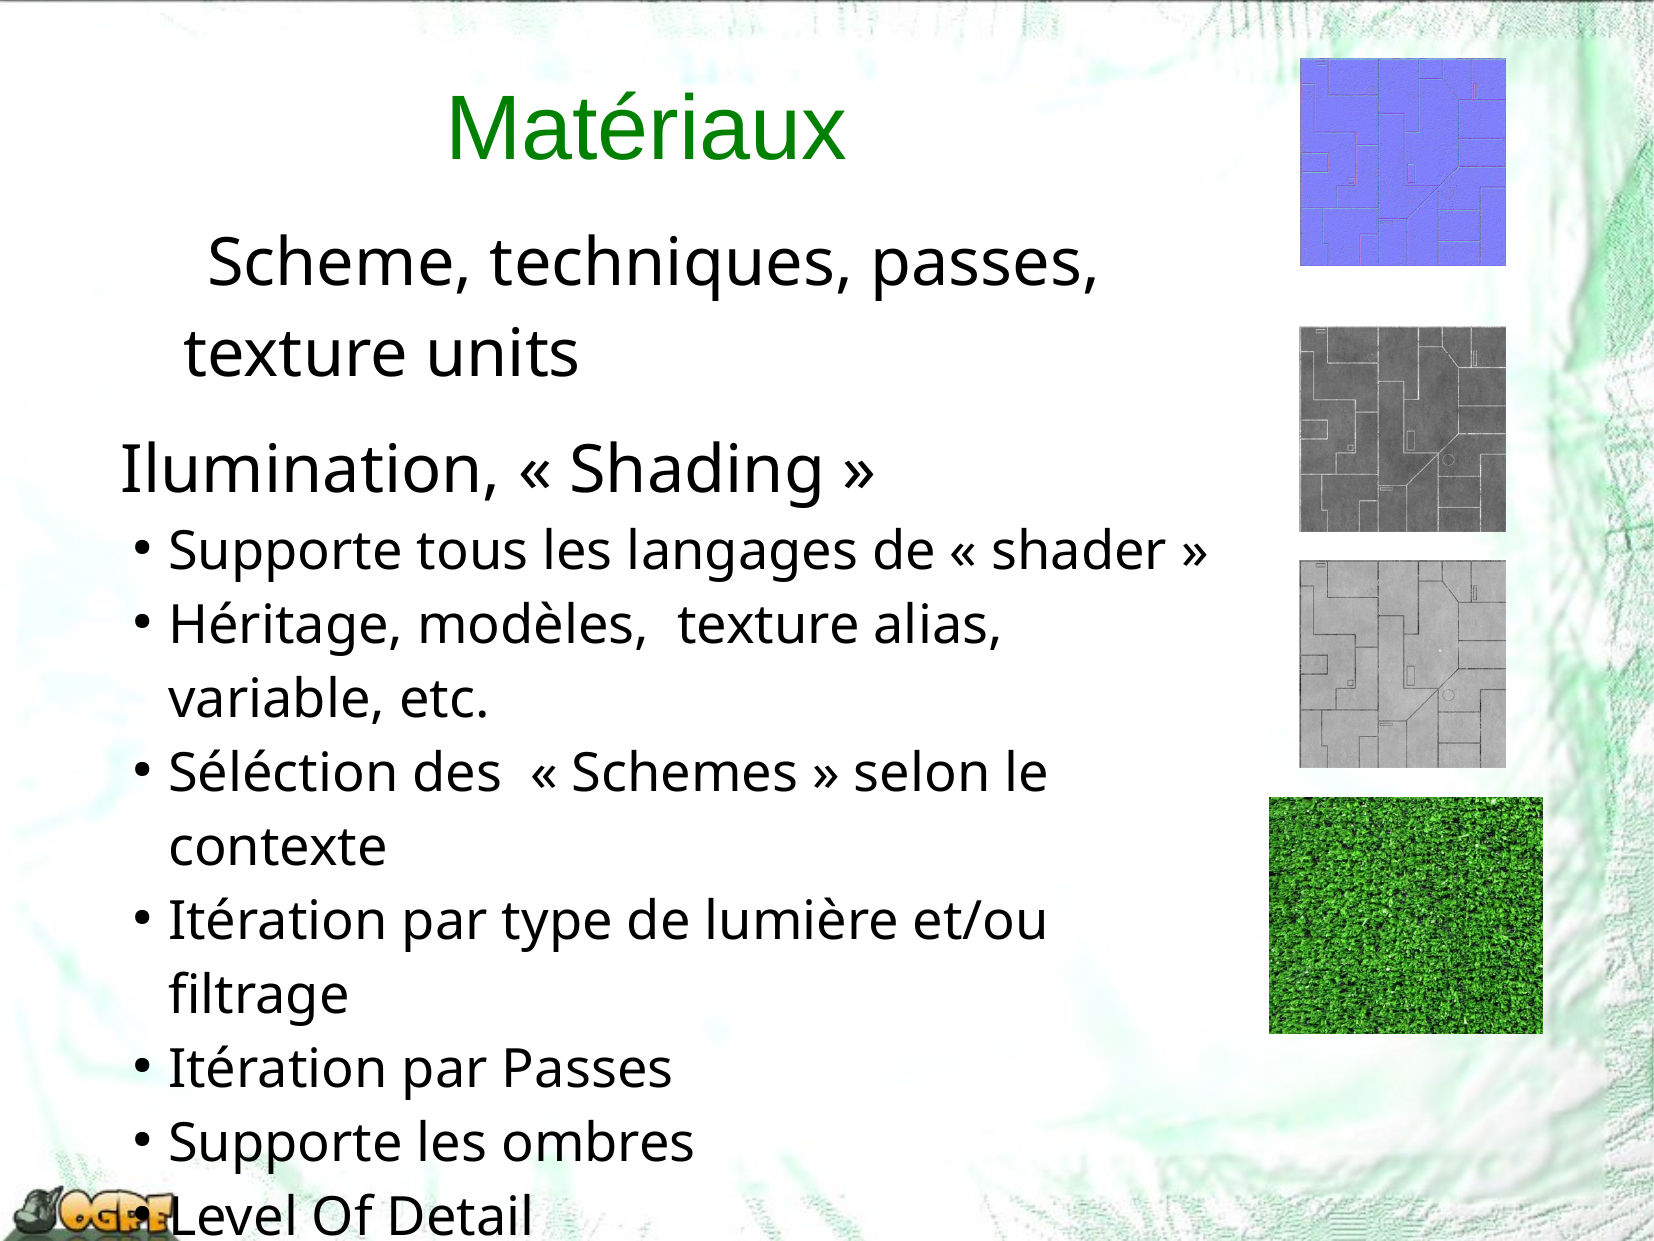

# Matériaux
Scheme, techniques, passes, texture units
Ilumination, « Shading »
Supporte tous les langages de « shader »
Héritage, modèles, texture alias, variable, etc.
Séléction des « Schemes » selon le contexte
Itération par type de lumière et/ou filtrage
Itération par Passes
Supporte les ombres
Level Of Detail